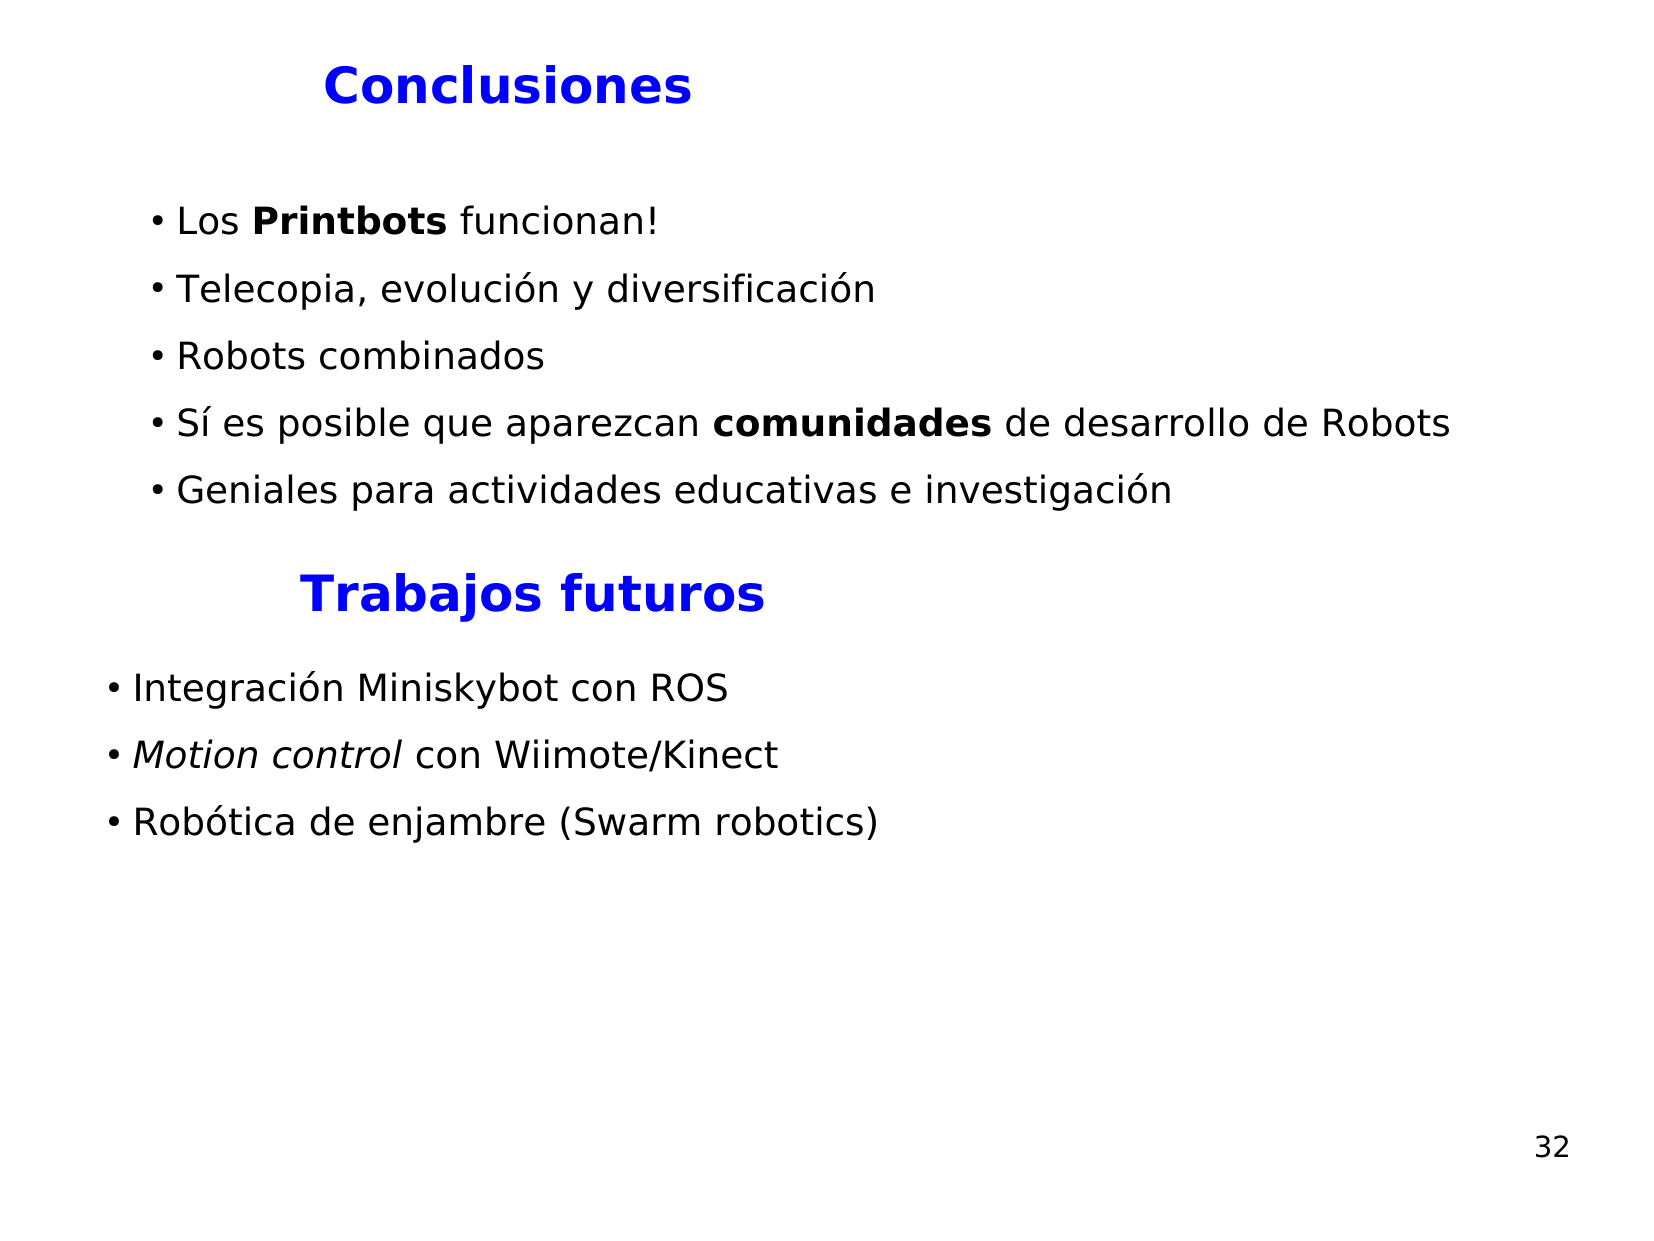

Conclusiones
 Los Printbots funcionan!
 Telecopia, evolución y diversificación
 Robots combinados
 Sí es posible que aparezcan comunidades de desarrollo de Robots
 Geniales para actividades educativas e investigación
Trabajos futuros
 Integración Miniskybot con ROS
 Motion control con Wiimote/Kinect
 Robótica de enjambre (Swarm robotics)
32